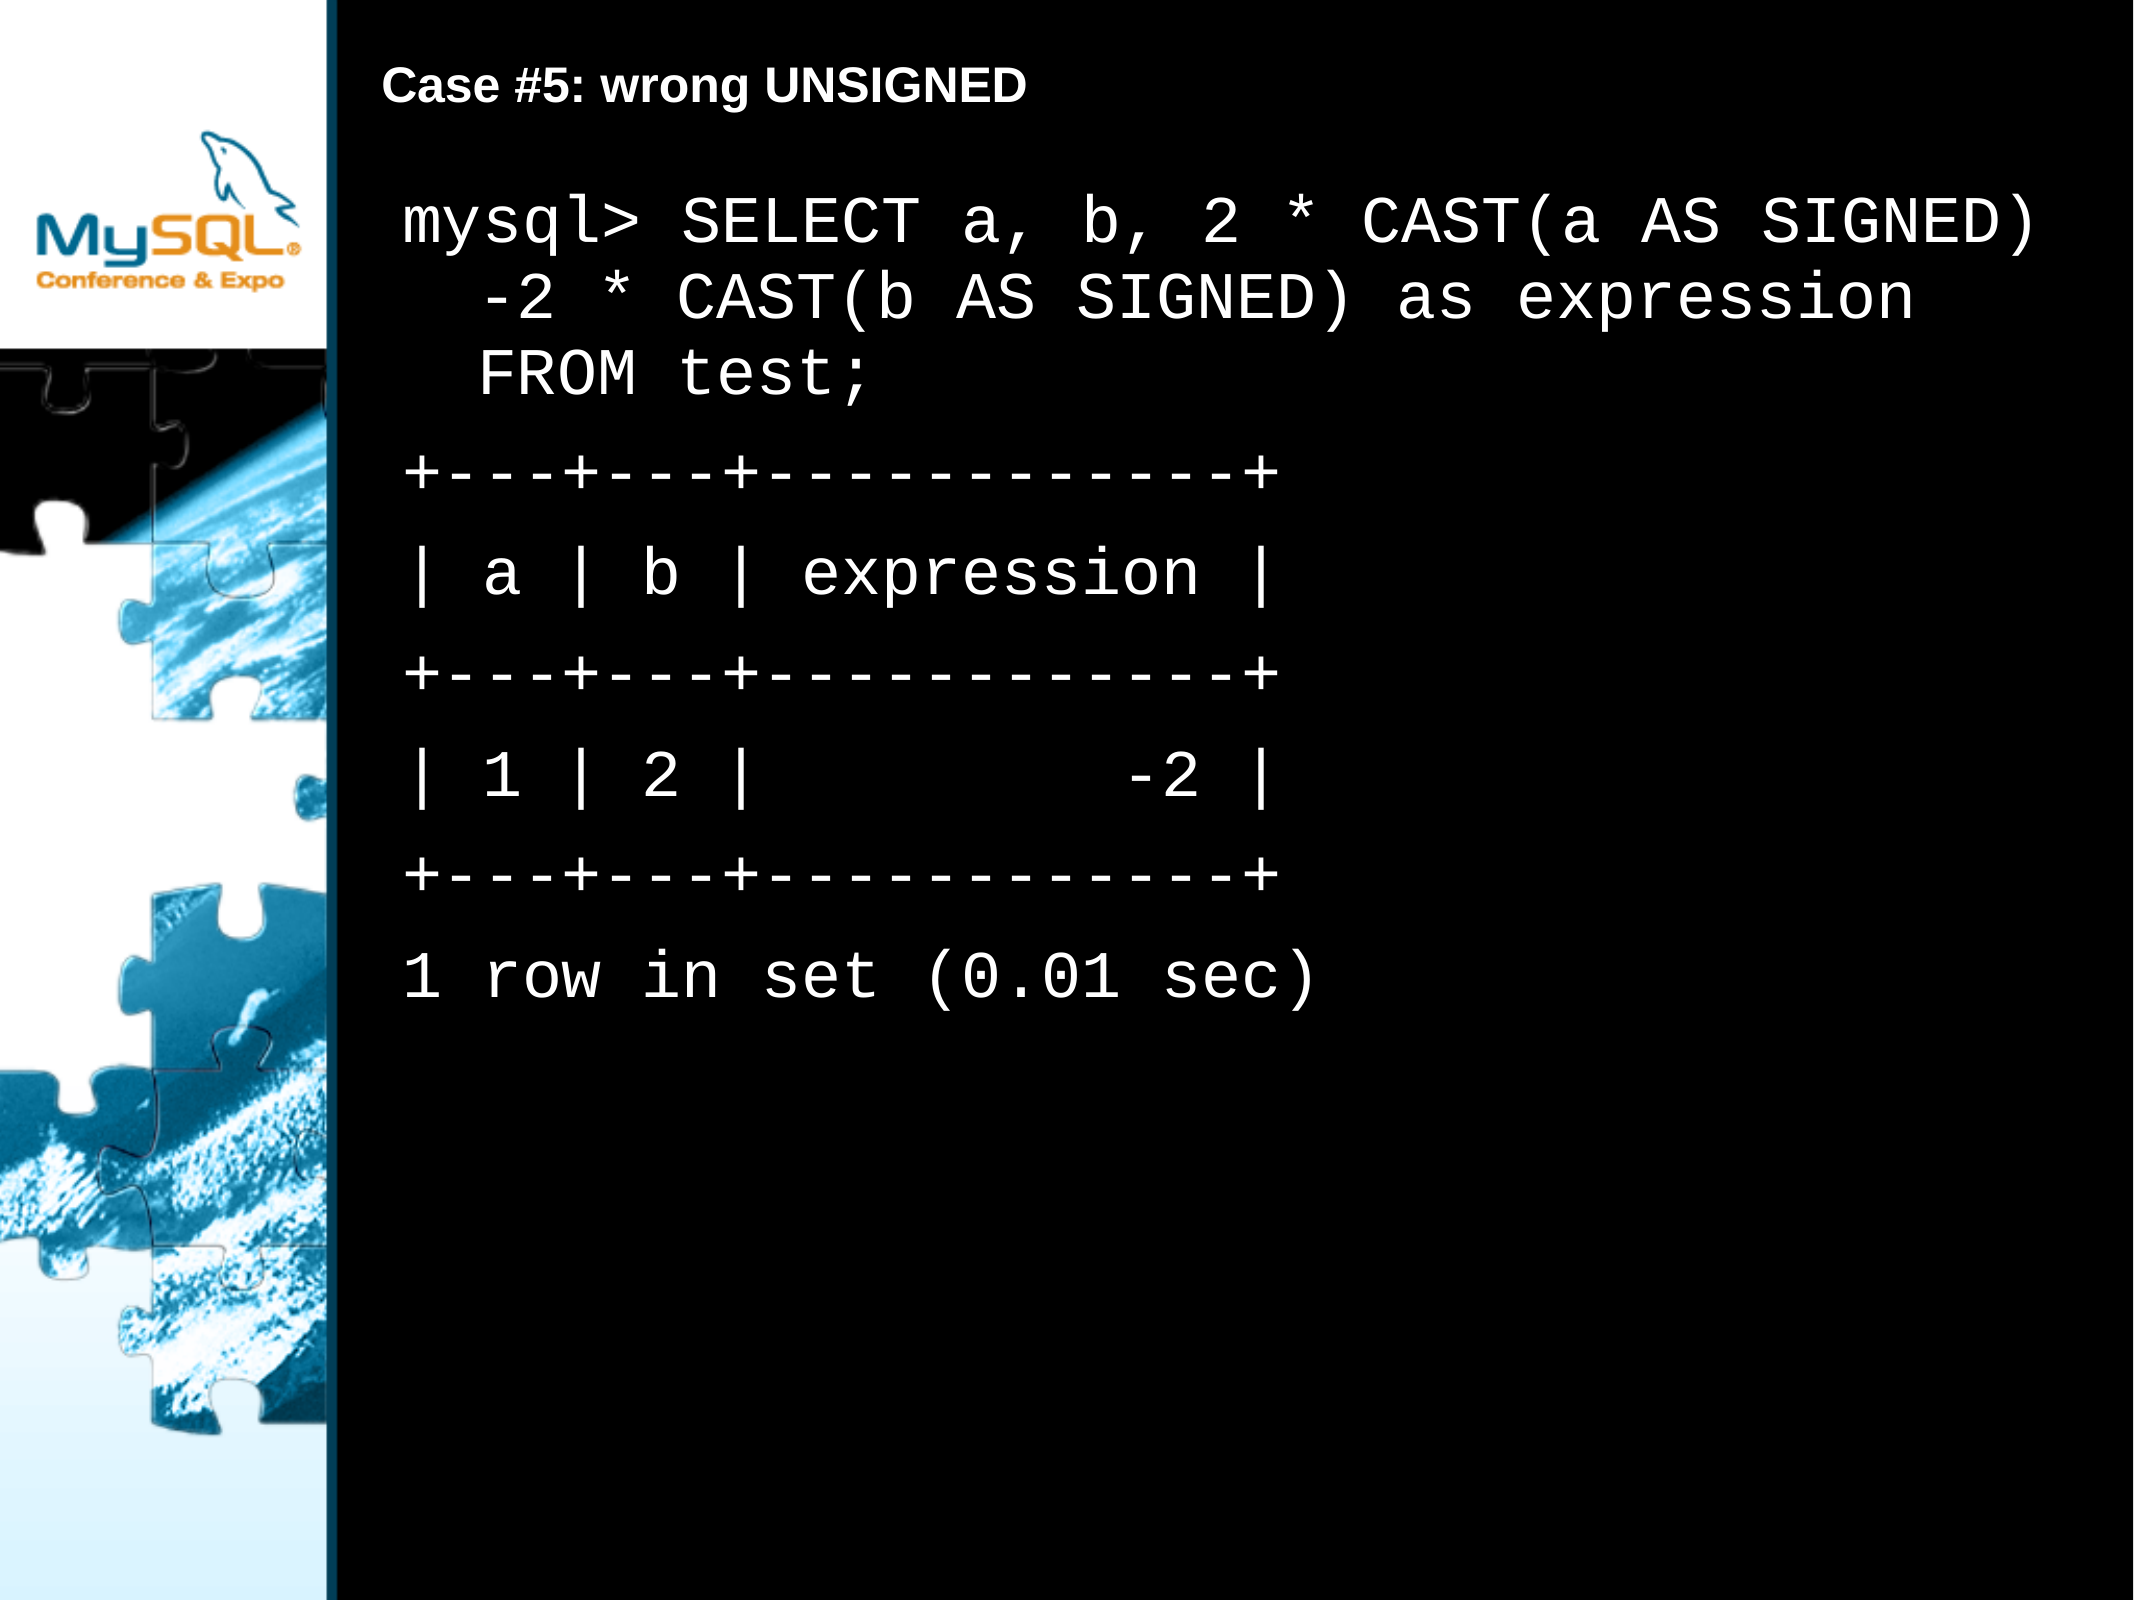

# Case #5: wrong UNSIGNED
mysql> SELECT a, b, 2 * CAST(a AS SIGNED) -2 * CAST(b AS SIGNED) as expression FROM test;
+---+---+------------+
| a | b | expression |
+---+---+------------+
| 1 | 2 | -2 |
+---+---+------------+
1 row in set (0.01 sec)